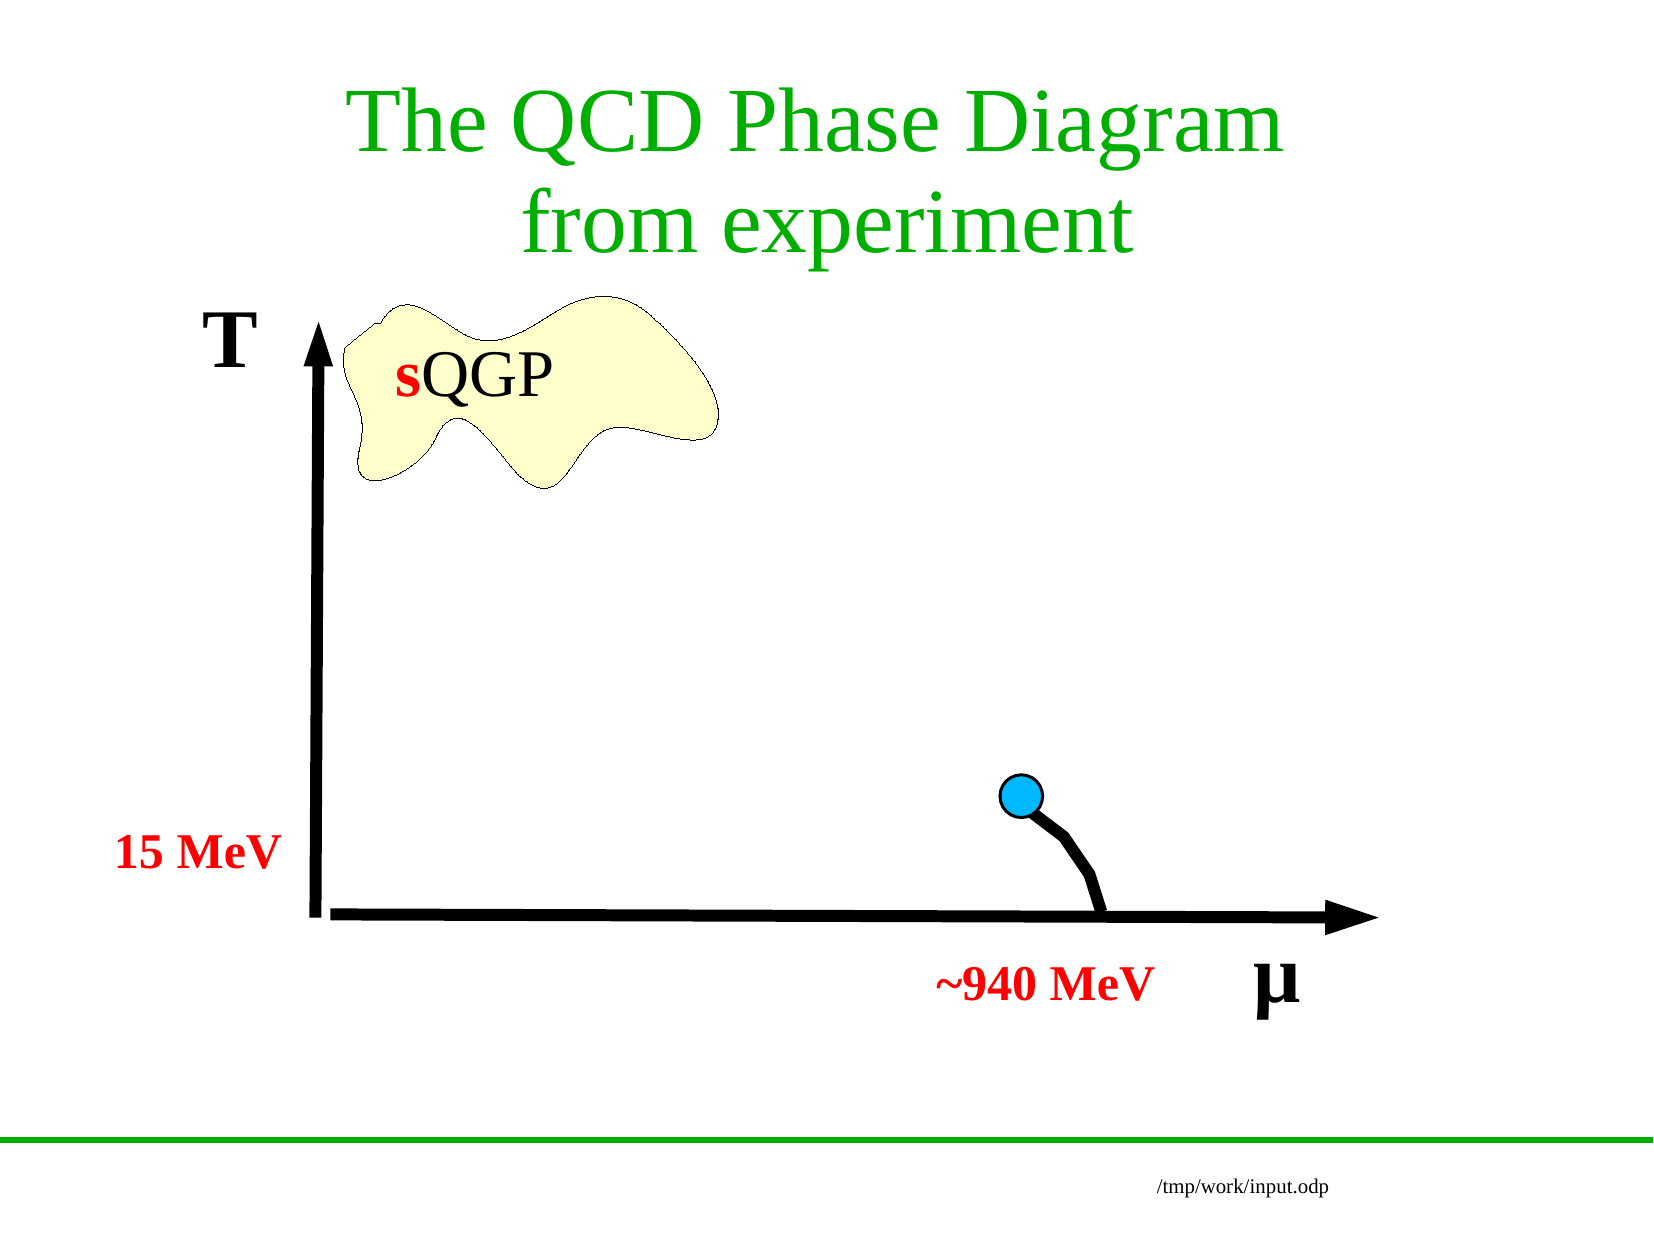

# The QCD Phase Diagram from experiment
T
sQGP
15 MeV
μ
~940 MeV